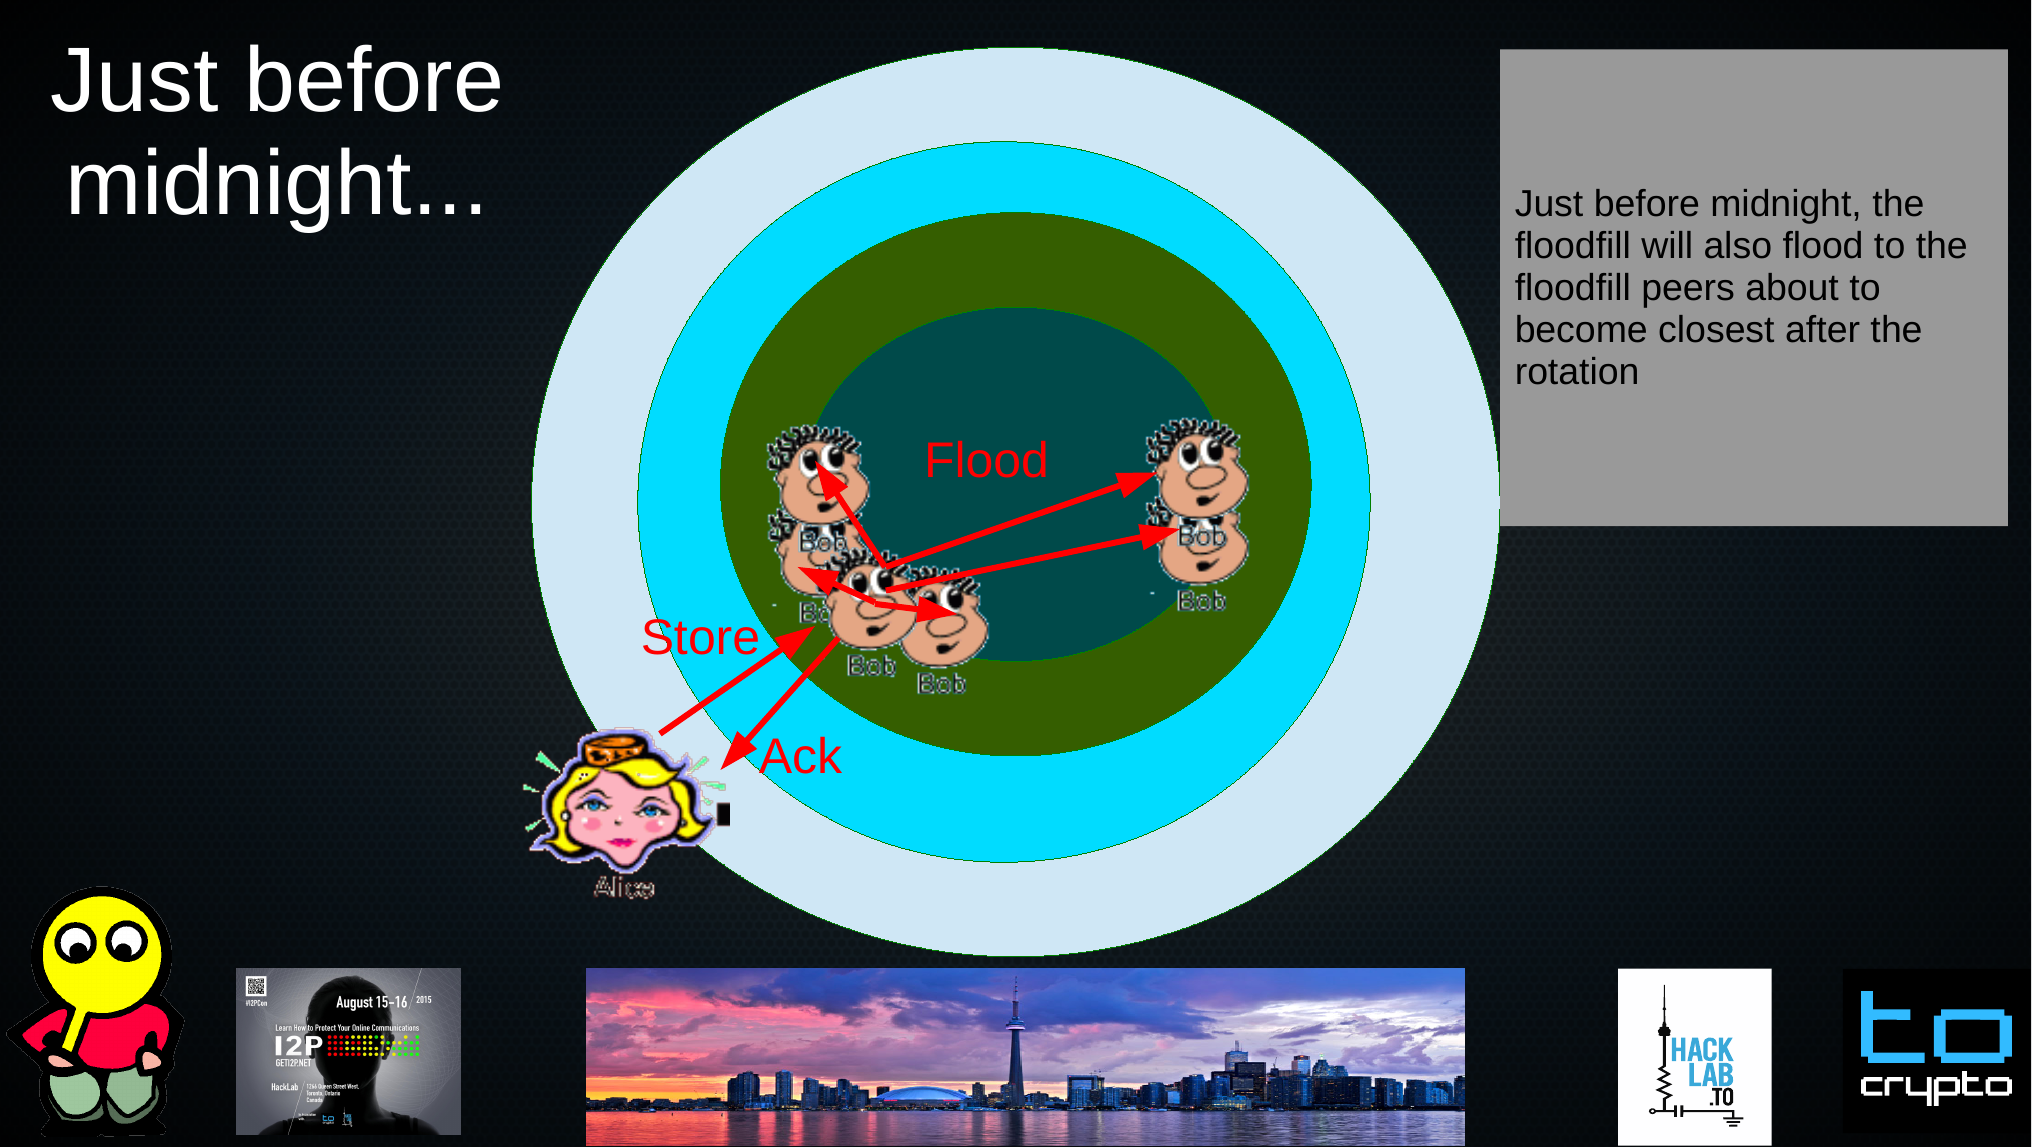

Just before midnight...
# Tiers
Just before midnight, the floodfill will also flood to the floodfill peers about to become closest after the rotation
Flood
Store
Ack
16